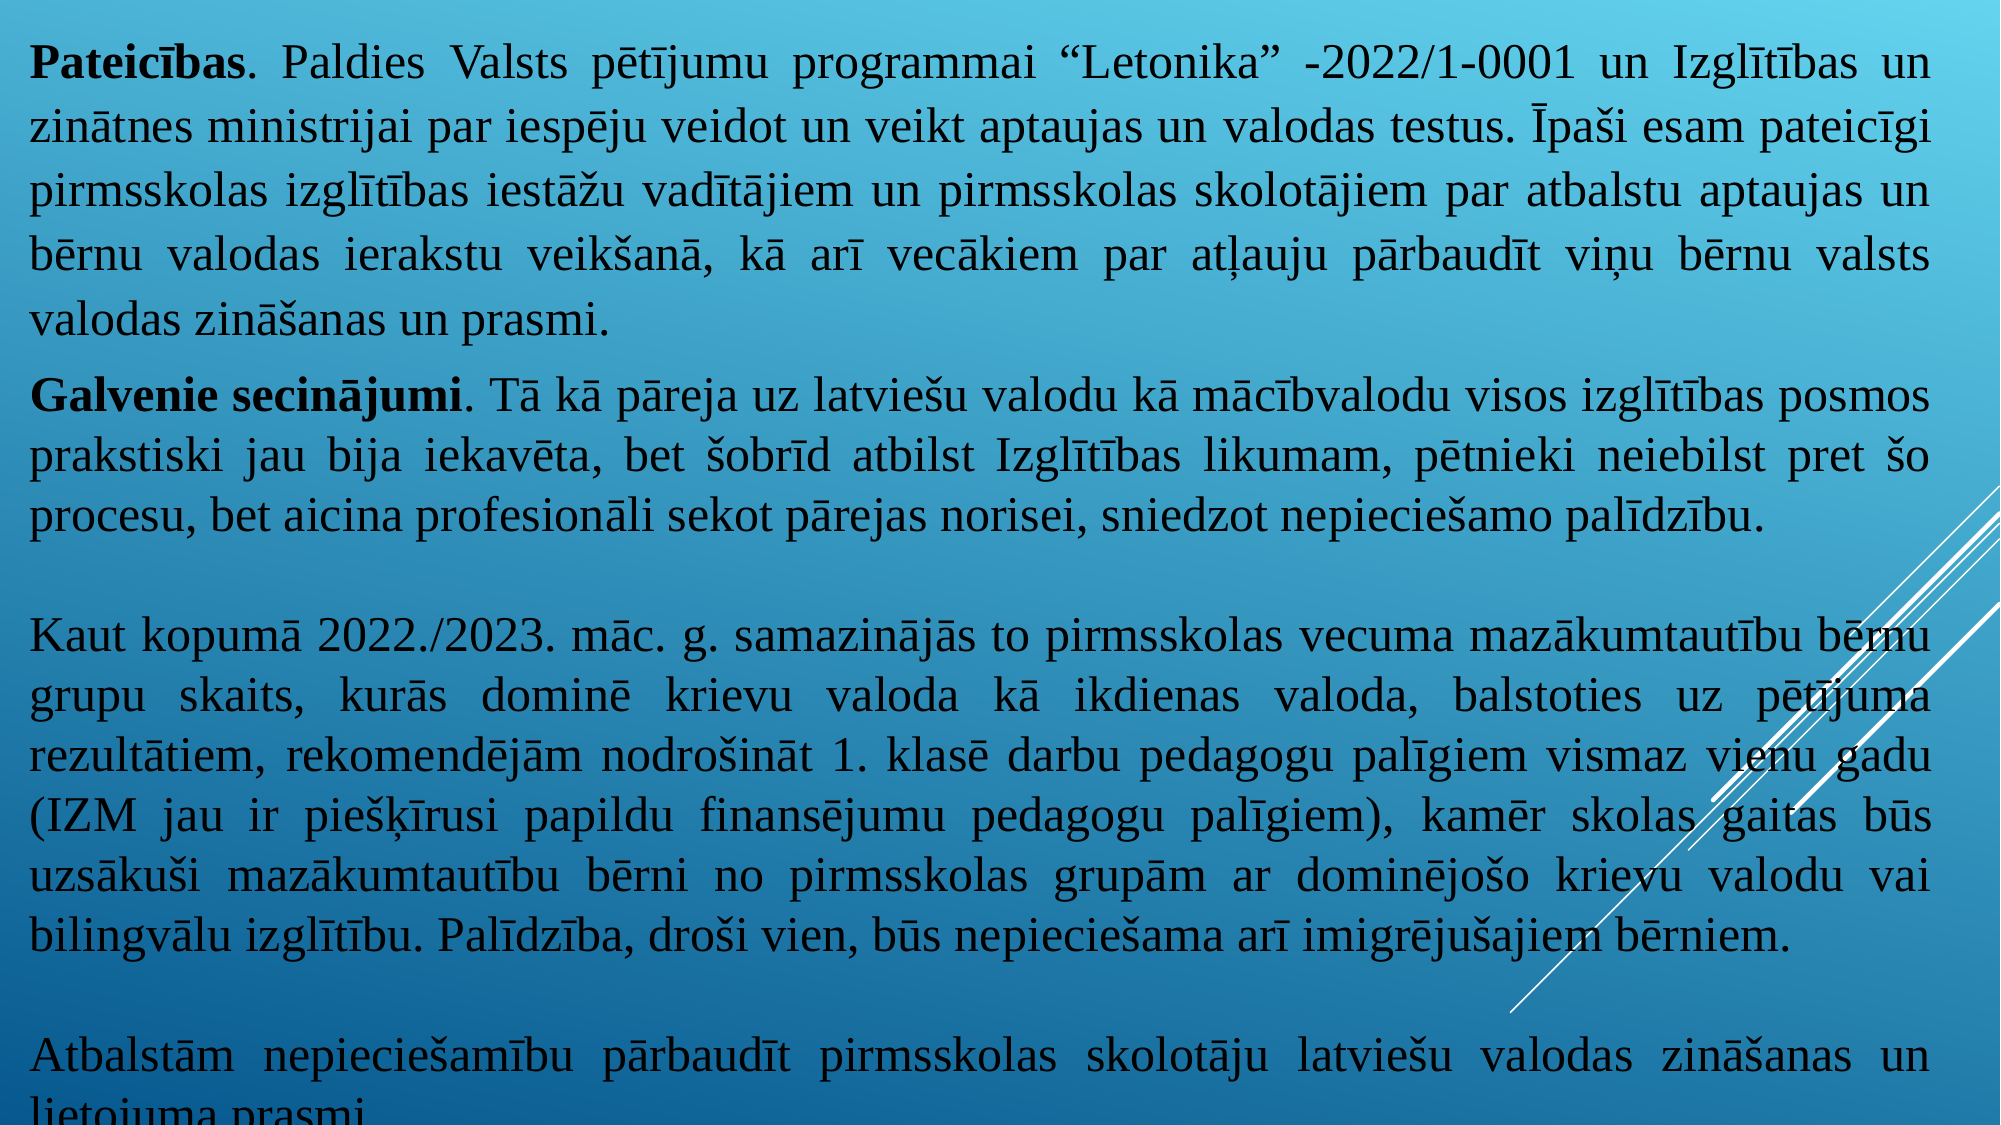

Pateicības. Paldies Valsts pētījumu programmai “Letonika” -2022/1-0001 un Izglītības un zinātnes ministrijai par iespēju veidot un veikt aptaujas un valodas testus. Īpaši esam pateicīgi pirmsskolas izglītības iestāžu vadītājiem un pirmsskolas skolotājiem par atbalstu aptaujas un bērnu valodas ierakstu veikšanā, kā arī vecākiem par atļauju pārbaudīt viņu bērnu valsts valodas zināšanas un prasmi.
Galvenie secinājumi. Tā kā pāreja uz latviešu valodu kā mācībvalodu visos izglītības posmos prakstiski jau bija iekavēta, bet šobrīd atbilst Izglītības likumam, pētnieki neiebilst pret šo procesu, bet aicina profesionāli sekot pārejas norisei, sniedzot nepieciešamo palīdzību.
Kaut kopumā 2022./2023. māc. g. samazinājās to pirmsskolas vecuma mazākumtautību bērnu grupu skaits, kurās dominē krievu valoda kā ikdienas valoda, balstoties uz pētījuma rezultātiem, rekomendējām nodrošināt 1. klasē darbu pedagogu palīgiem vismaz vienu gadu (IZM jau ir piešķīrusi papildu finansējumu pedagogu palīgiem), kamēr skolas gaitas būs uzsākuši mazākumtautību bērni no pirmsskolas grupām ar dominējošo krievu valodu vai bilingvālu izglītību. Palīdzība, droši vien, būs nepieciešama arī imigrējušajiem bērniem.
Atbalstām nepieciešamību pārbaudīt pirmsskolas skolotāju latviešu valodas zināšanas un lietojuma prasmi.